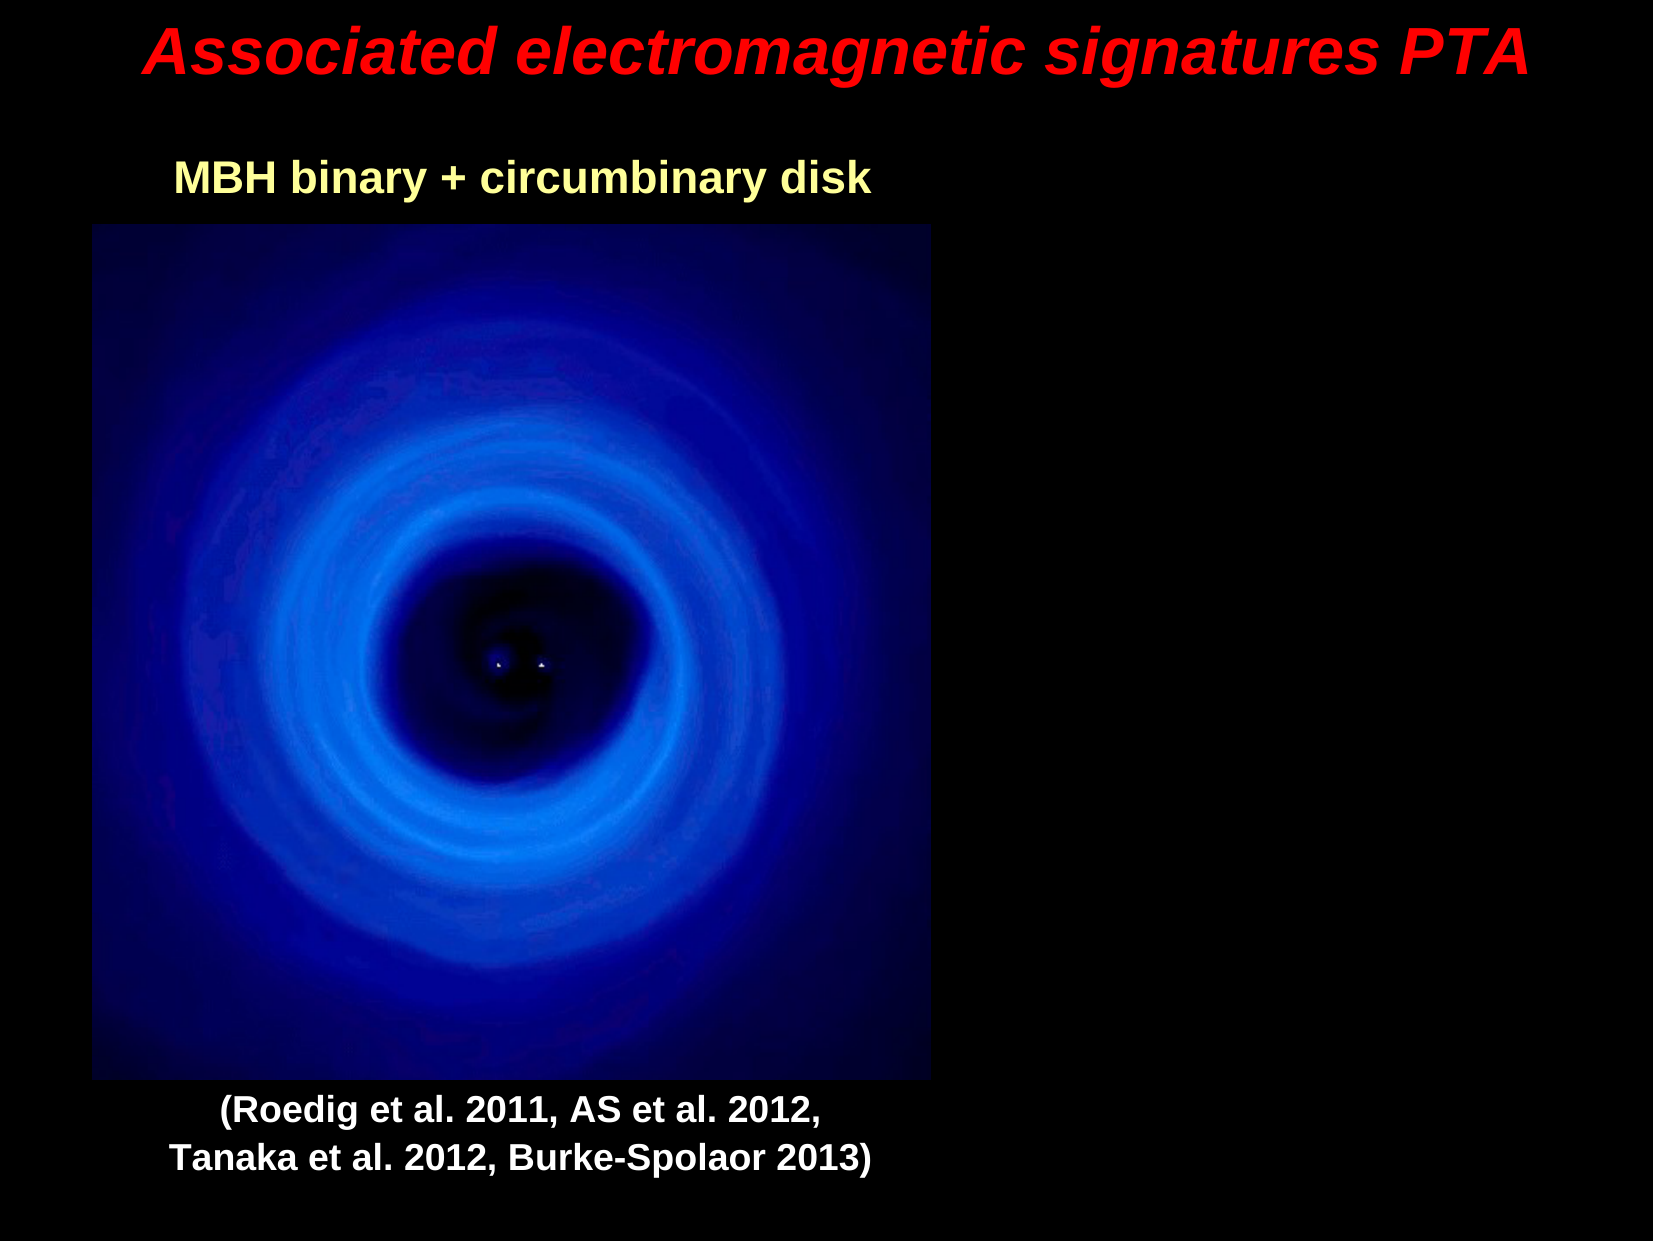

Associated electromagnetic signatures PTA
MBH binary + circumbinary disk
(Roedig et al. 2011, AS et al. 2012, Tanaka et al. 2012, Burke-Spolaor 2013)